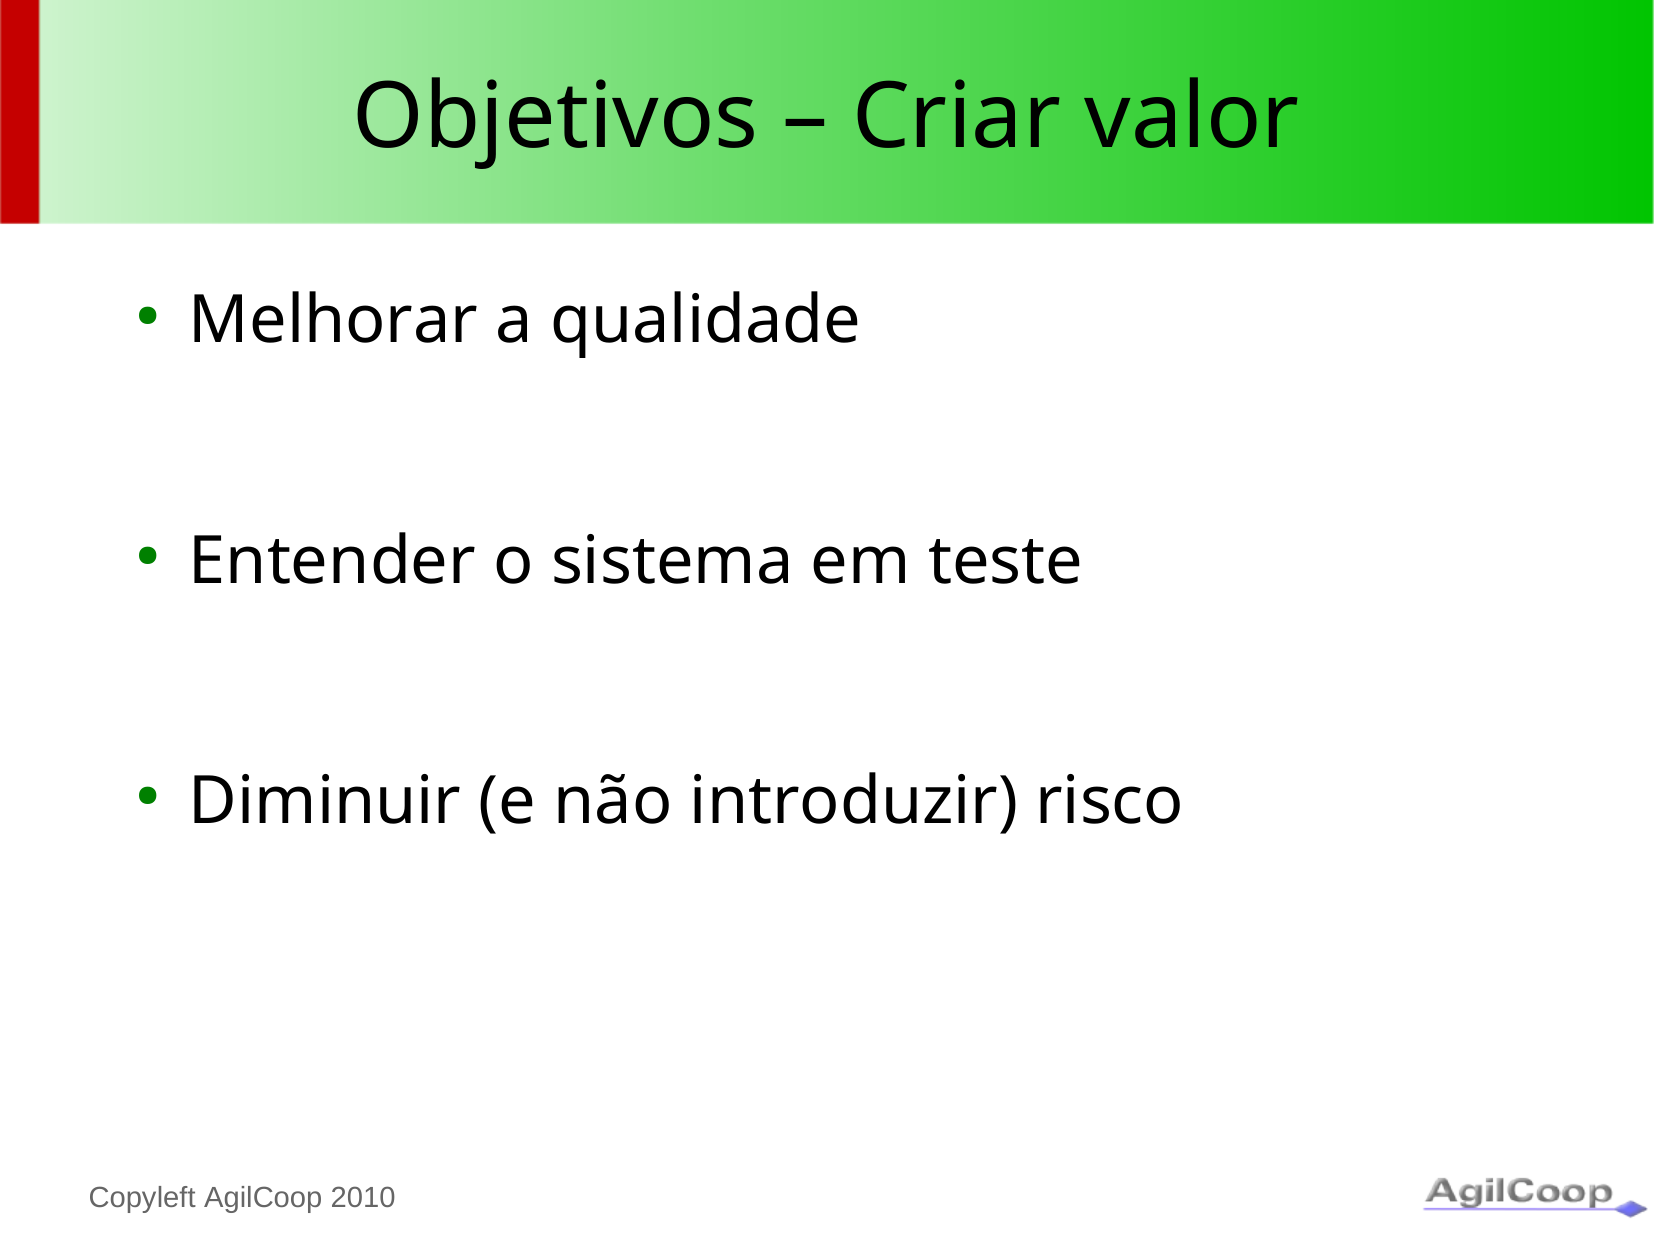

# Objetivos – Criar valor
Melhorar a qualidade
Entender o sistema em teste
Diminuir (e não introduzir) risco
Copyleft AgilCoop 2010